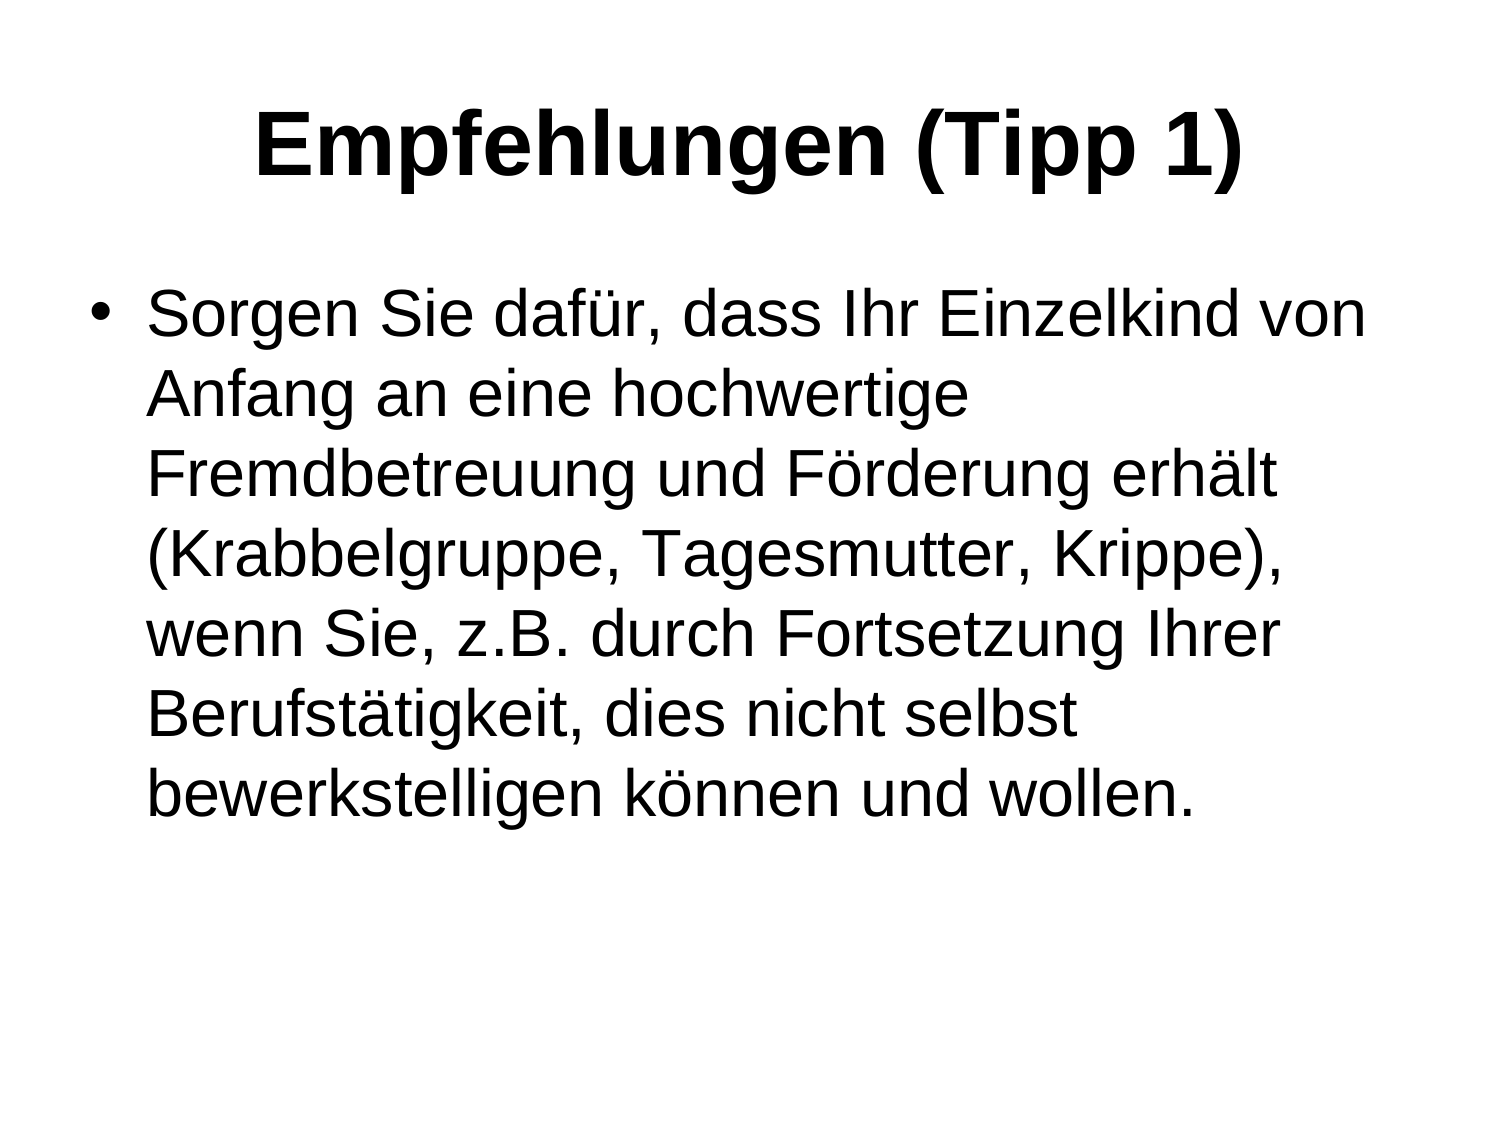

# Empfehlungen (Tipp 1)
Sorgen Sie dafür, dass Ihr Einzelkind von Anfang an eine hochwertige Fremdbetreuung und Förderung erhält (Krabbelgruppe, Tagesmutter, Krippe), wenn Sie, z.B. durch Fortsetzung Ihrer Berufstätigkeit, dies nicht selbst bewerkstelligen können und wollen.